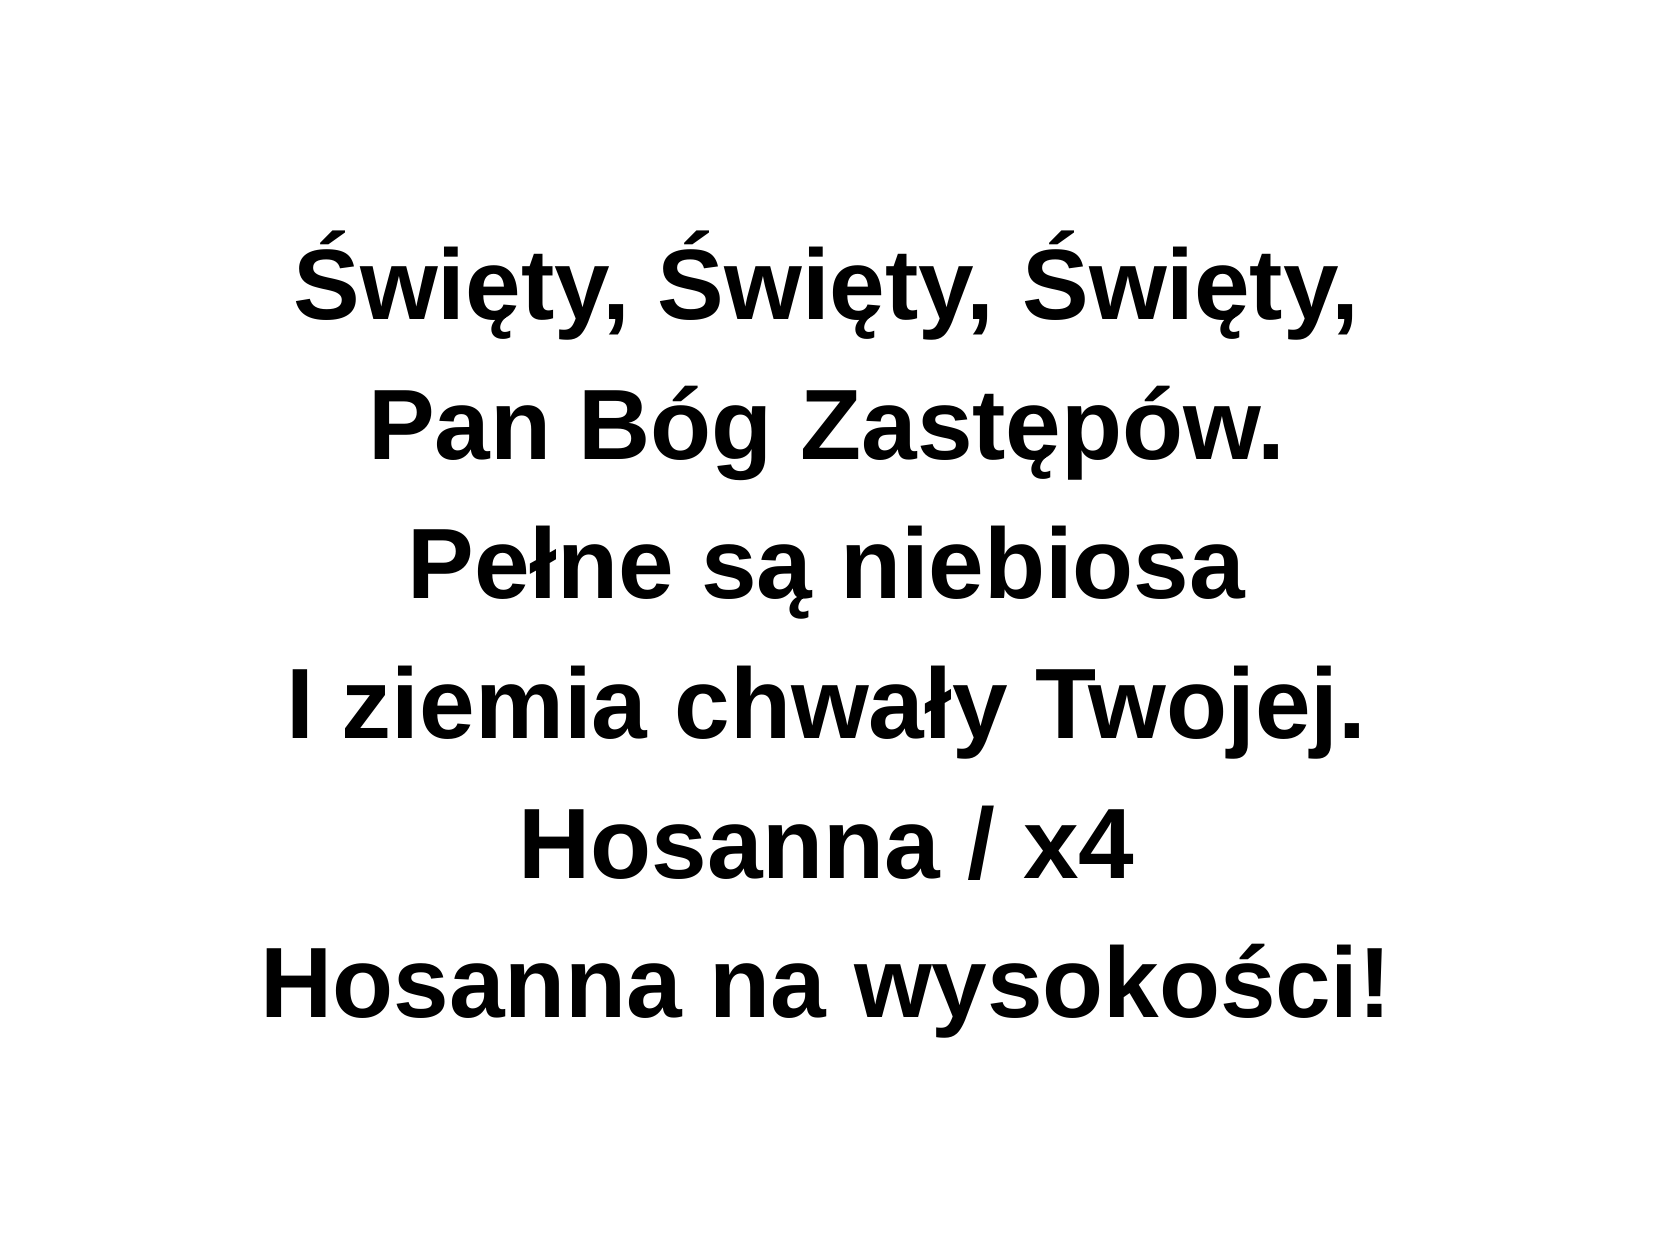

# Święty, Święty, Święty,
Pan Bóg Zastępów.
Pełne są niebiosa
I ziemia chwały Twojej.
Hosanna / x4
Hosanna na wysokości!